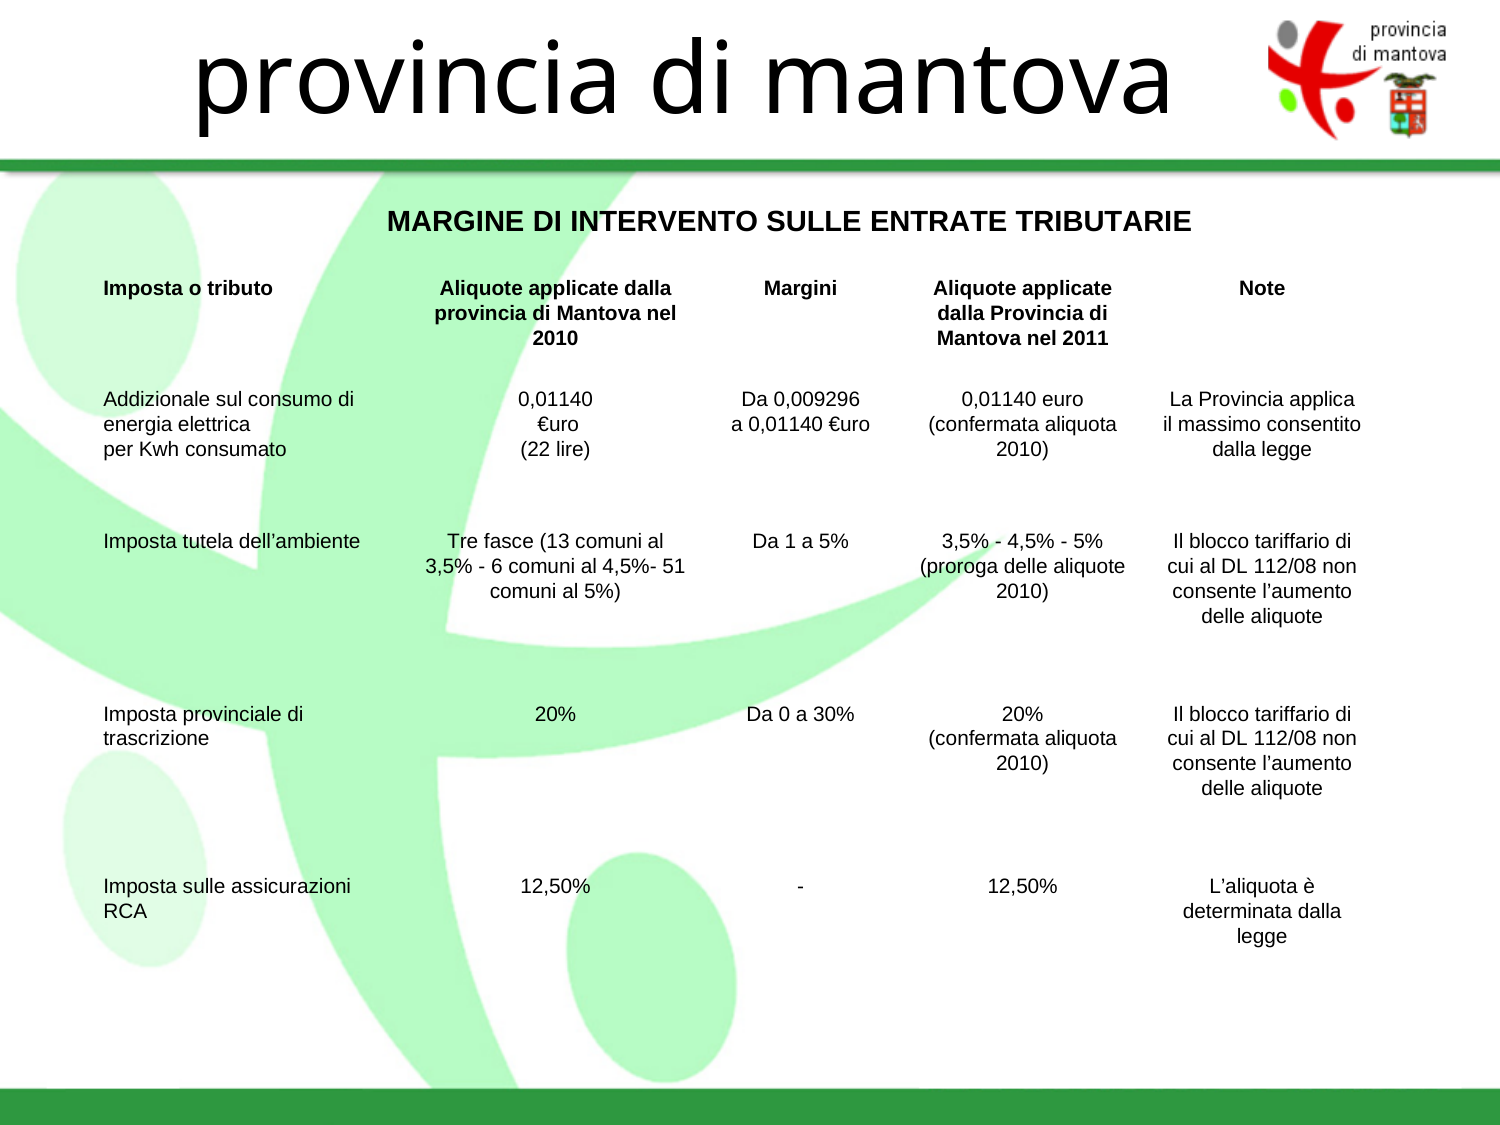

provincia di mantova
MARGINE DI INTERVENTO SULLE ENTRATE TRIBUTARIE
| Imposta o tributo | Aliquote applicate dalla provincia di Mantova nel 2010 | Margini | Aliquote applicate dalla Provincia di Mantova nel 2011 | Note |
| --- | --- | --- | --- | --- |
| Addizionale sul consumo di energia elettrica per Kwh consumato | 0,01140 €uro (22 lire) | Da 0,009296 a 0,01140 €uro | 0,01140 euro (confermata aliquota 2010) | La Provincia applica il massimo consentito dalla legge |
| Imposta tutela dell’ambiente | Tre fasce (13 comuni al 3,5% - 6 comuni al 4,5%- 51 comuni al 5%) | Da 1 a 5% | 3,5% - 4,5% - 5% (proroga delle aliquote 2010) | Il blocco tariffario di cui al DL 112/08 non consente l’aumento delle aliquote |
| Imposta provinciale di trascrizione | 20% | Da 0 a 30% | 20% (confermata aliquota 2010) | Il blocco tariffario di cui al DL 112/08 non consente l’aumento delle aliquote |
| Imposta sulle assicurazioni RCA | 12,50% | - | 12,50% | L’aliquota è determinata dalla legge |